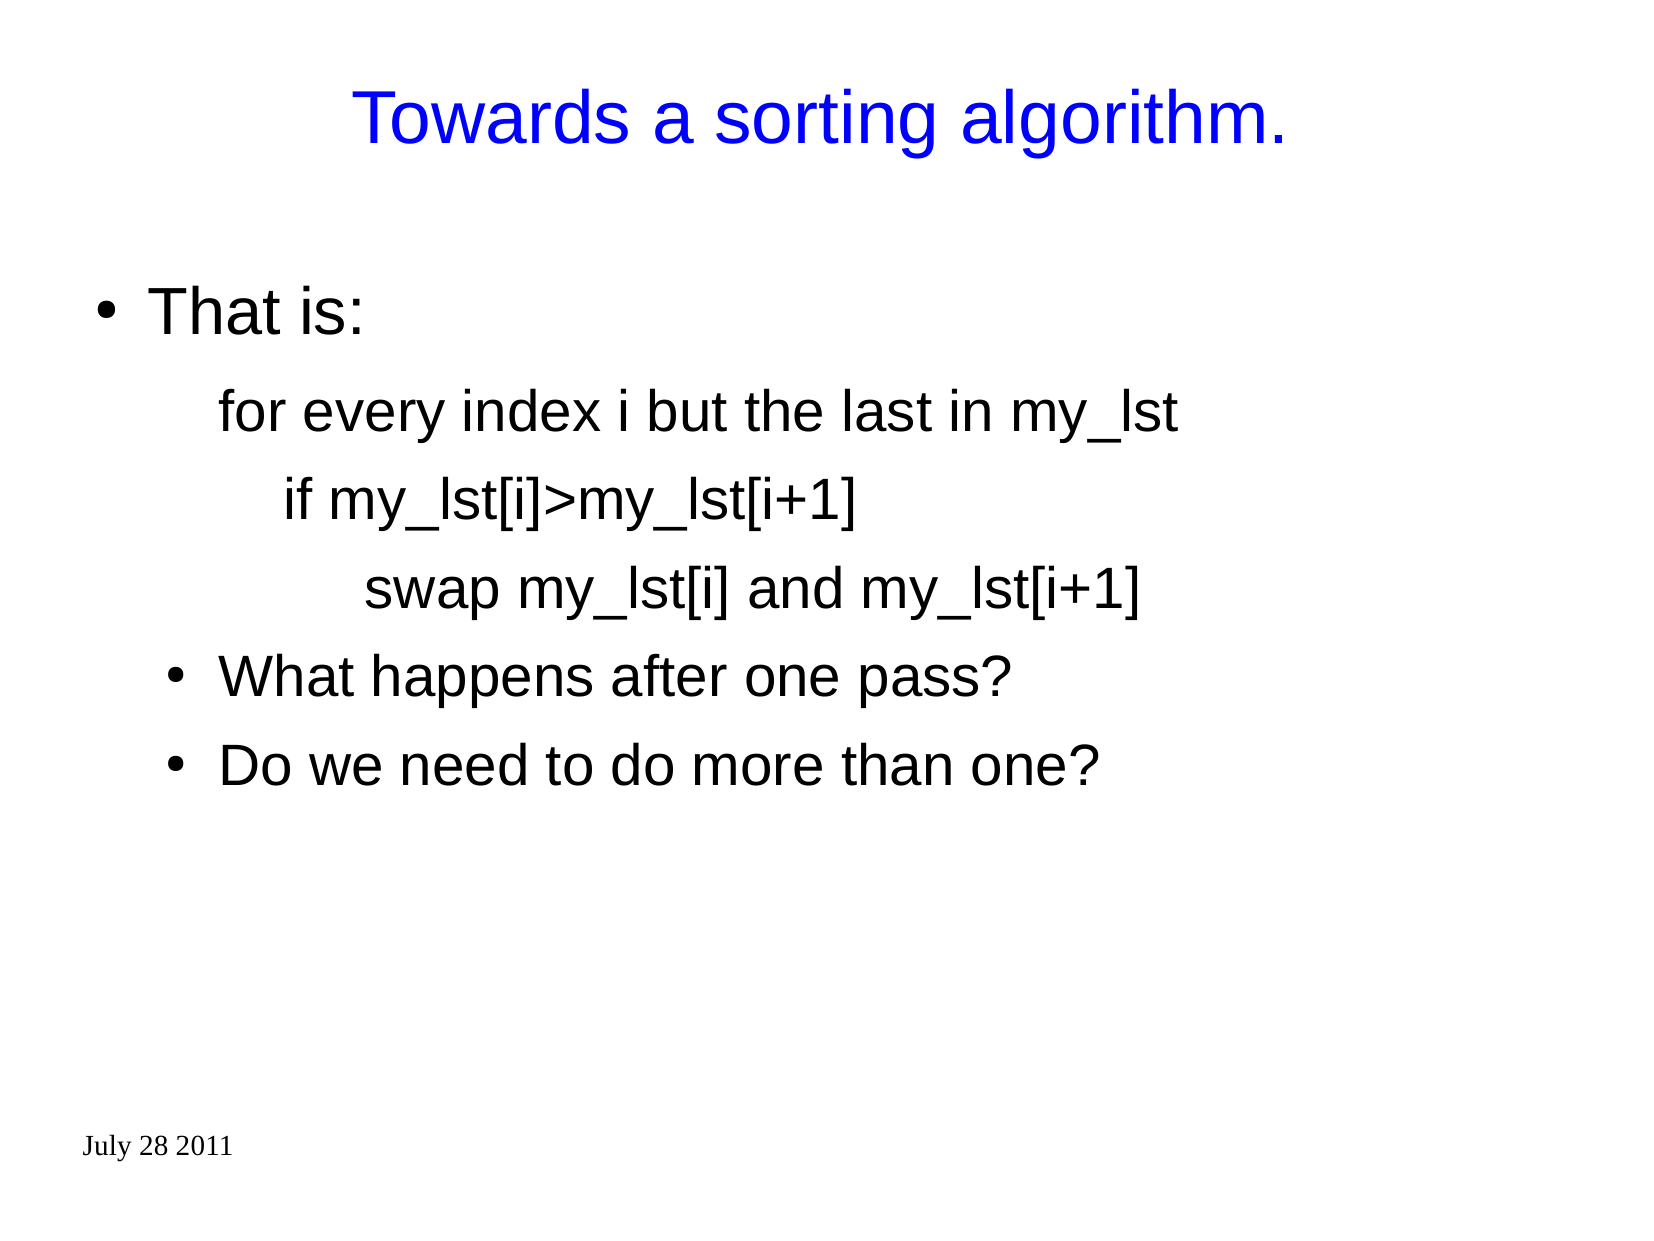

# Towards a sorting algorithm.
That is:
for every index i but the last in my_lst
 if my_lst[i]>my_lst[i+1]
 swap my_lst[i] and my_lst[i+1]
What happens after one pass?
Do we need to do more than one?
July 28 2011